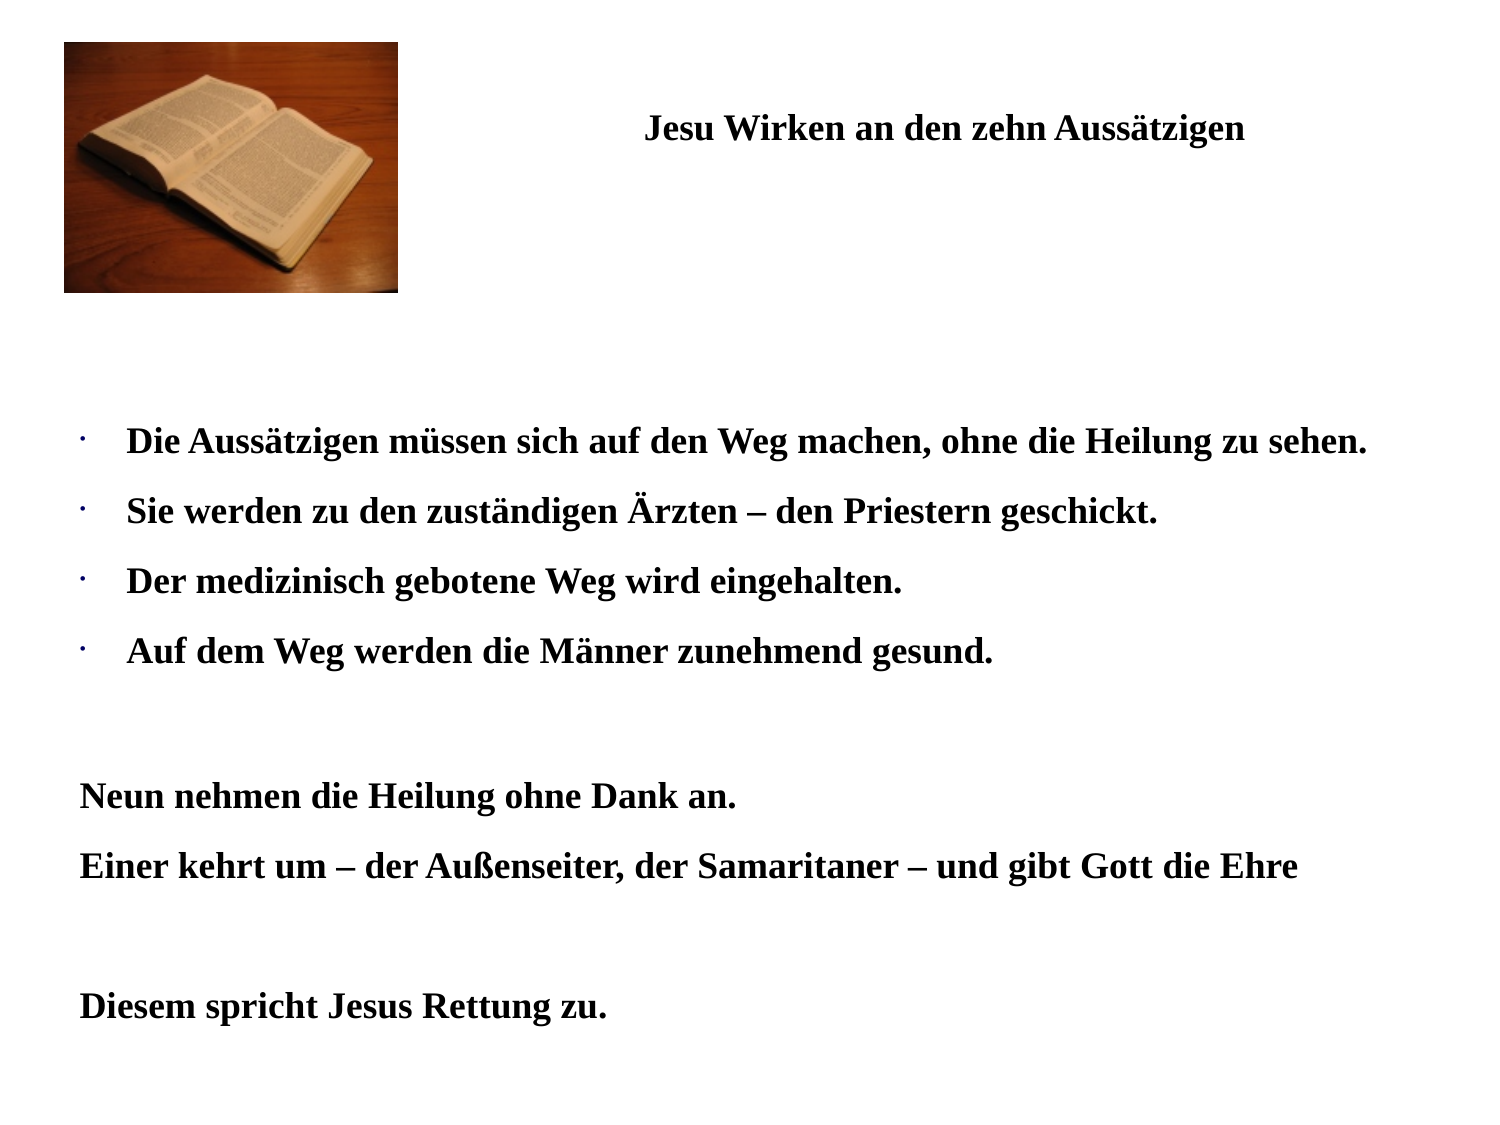

Jesu Wirken an den zehn Aussätzigen
Die Aussätzigen müssen sich auf den Weg machen, ohne die Heilung zu sehen.
Sie werden zu den zuständigen Ärzten – den Priestern geschickt.
Der medizinisch gebotene Weg wird eingehalten.
Auf dem Weg werden die Männer zunehmend gesund.
Neun nehmen die Heilung ohne Dank an.
Einer kehrt um – der Außenseiter, der Samaritaner – und gibt Gott die Ehre
Diesem spricht Jesus Rettung zu.